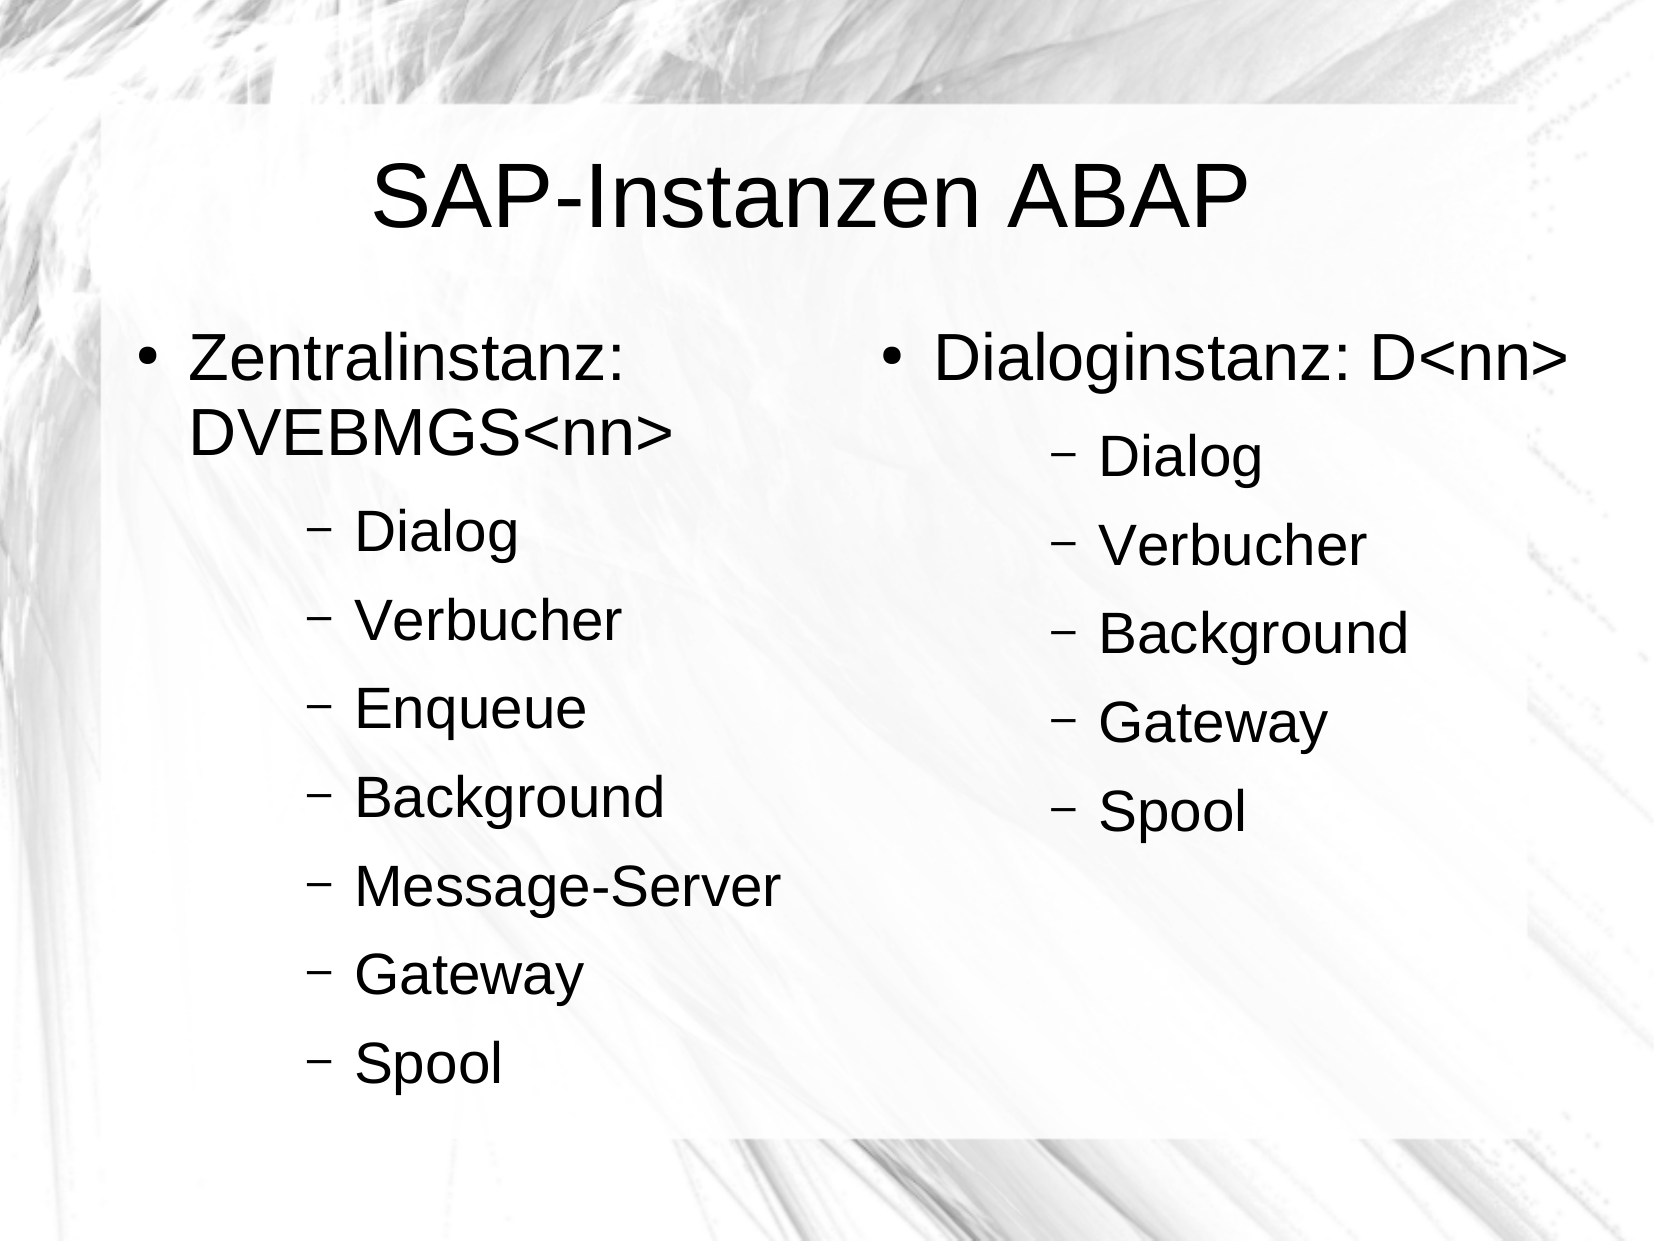

# SAP-Instanzen ABAP
Zentralinstanz: DVEBMGS<nn>
Dialog
Verbucher
Enqueue
Background
Message-Server
Gateway
Spool
Dialoginstanz: D<nn>
Dialog
Verbucher
Background
Gateway
Spool